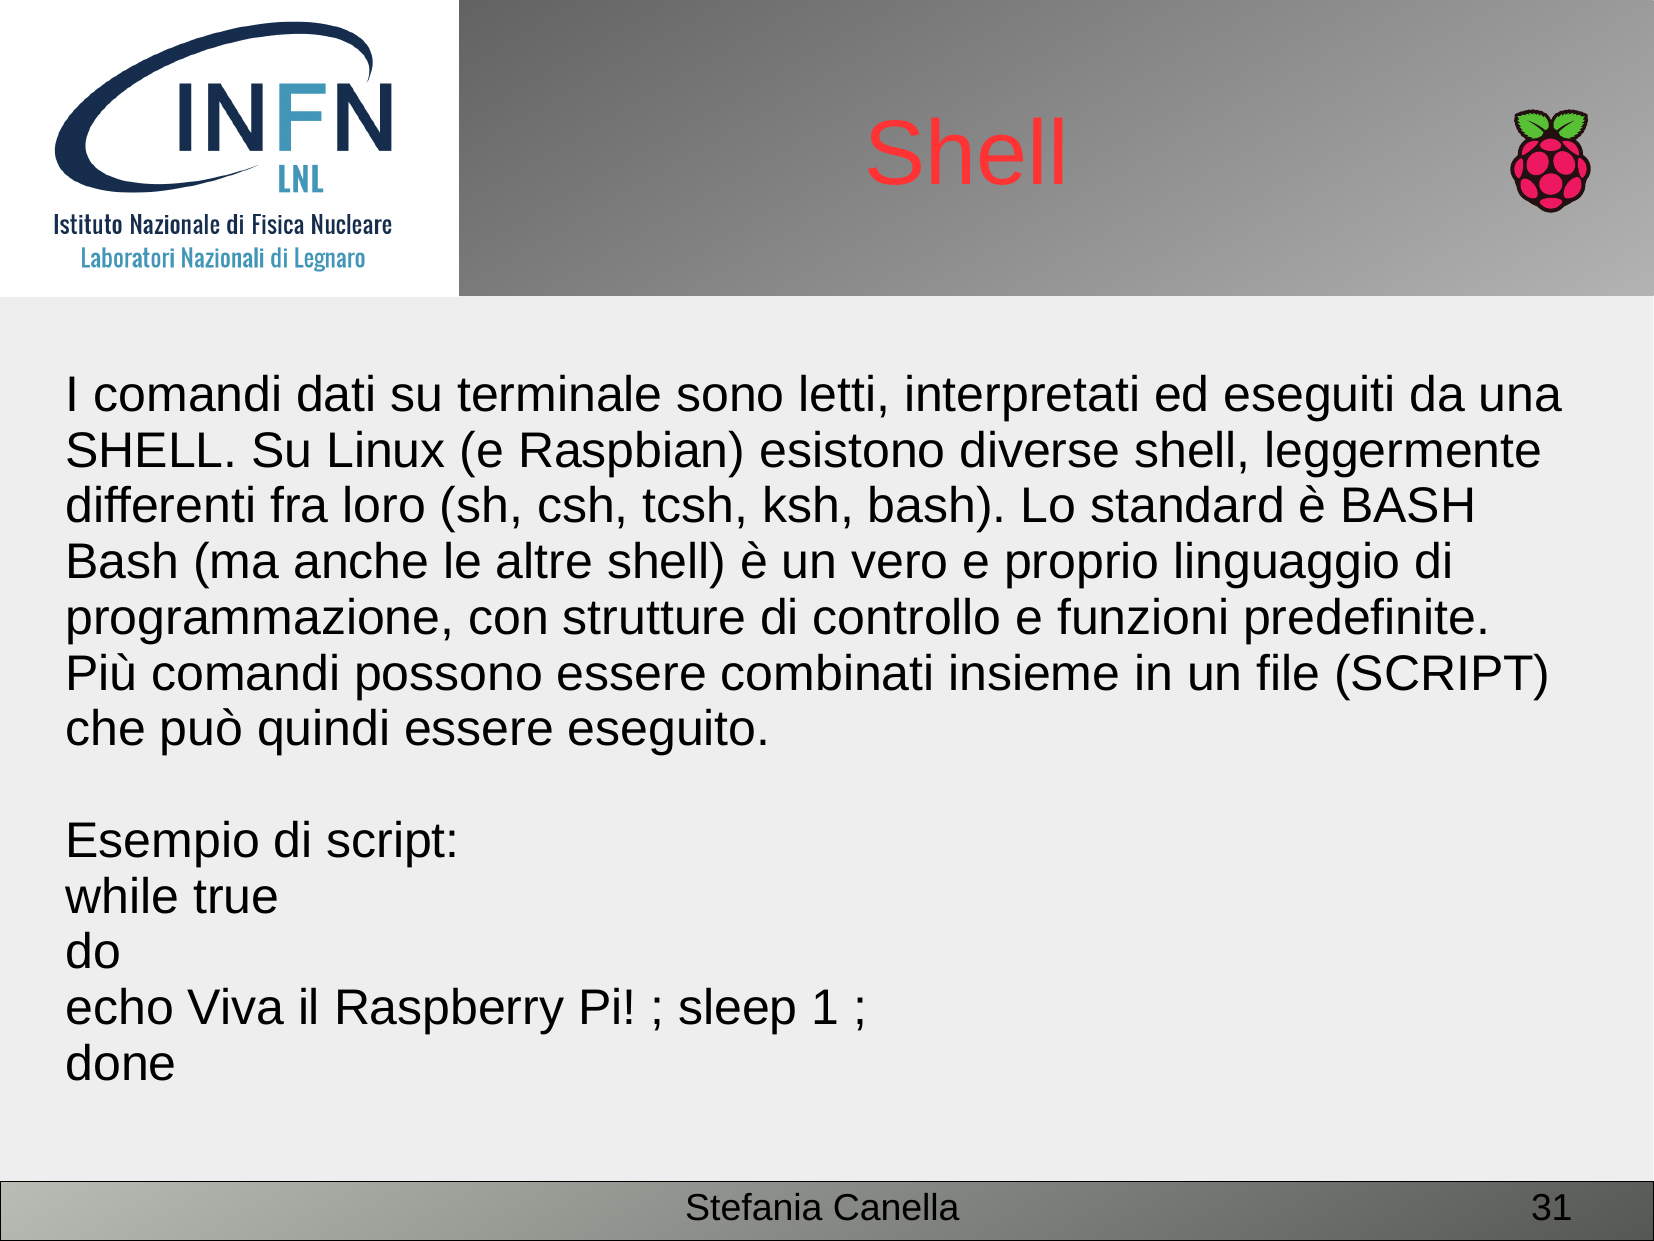

# Shell
I comandi dati su terminale sono letti, interpretati ed eseguiti da una SHELL. Su Linux (e Raspbian) esistono diverse shell, leggermente differenti fra loro (sh, csh, tcsh, ksh, bash). Lo standard è BASH
Bash (ma anche le altre shell) è un vero e proprio linguaggio di programmazione, con strutture di controllo e funzioni predefinite.
Più comandi possono essere combinati insieme in un file (SCRIPT) che può quindi essere eseguito.
Esempio di script:
while true
do
echo Viva il Raspberry Pi! ; sleep 1 ;
done
Stefania Canella